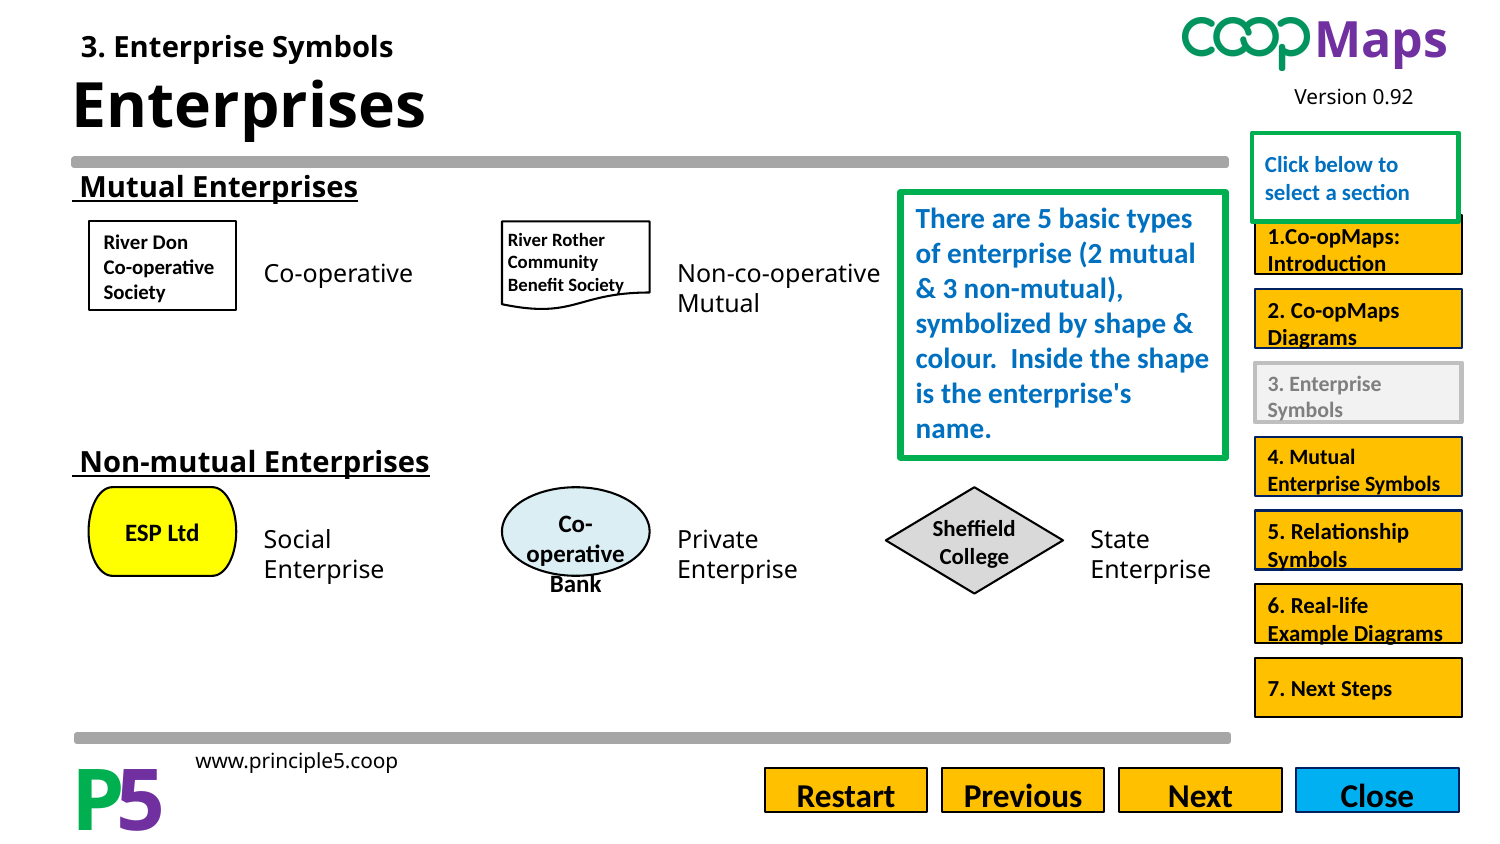

Maps
3. Enterprise Symbols
Enterprises
Version 0.92
Click below to select a section
 Mutual Enterprises
There are 5 basic types of enterprise (2 mutual & 3 non-mutual), symbolized by shape & colour. Inside the shape is the enterprise's name.
1.Co-opMaps: Introduction
River Don Co-operative Society
Co-operative
River Rother Community Benefit Society
Non-co-operative Mutual
2. Co-opMaps Diagrams
3. Enterprise Symbols
 Non-mutual Enterprises
4. Mutual Enterprise Symbols
ESP Ltd
Social Enterprise
Co-operative Bank
Private Enterprise
Sheffield College
State Enterprise
5. Relationship Symbols
6. Real-life Example Diagrams
7. Next Steps
P
5
 www.principle5.coop
Restart
Previous
Next
Close